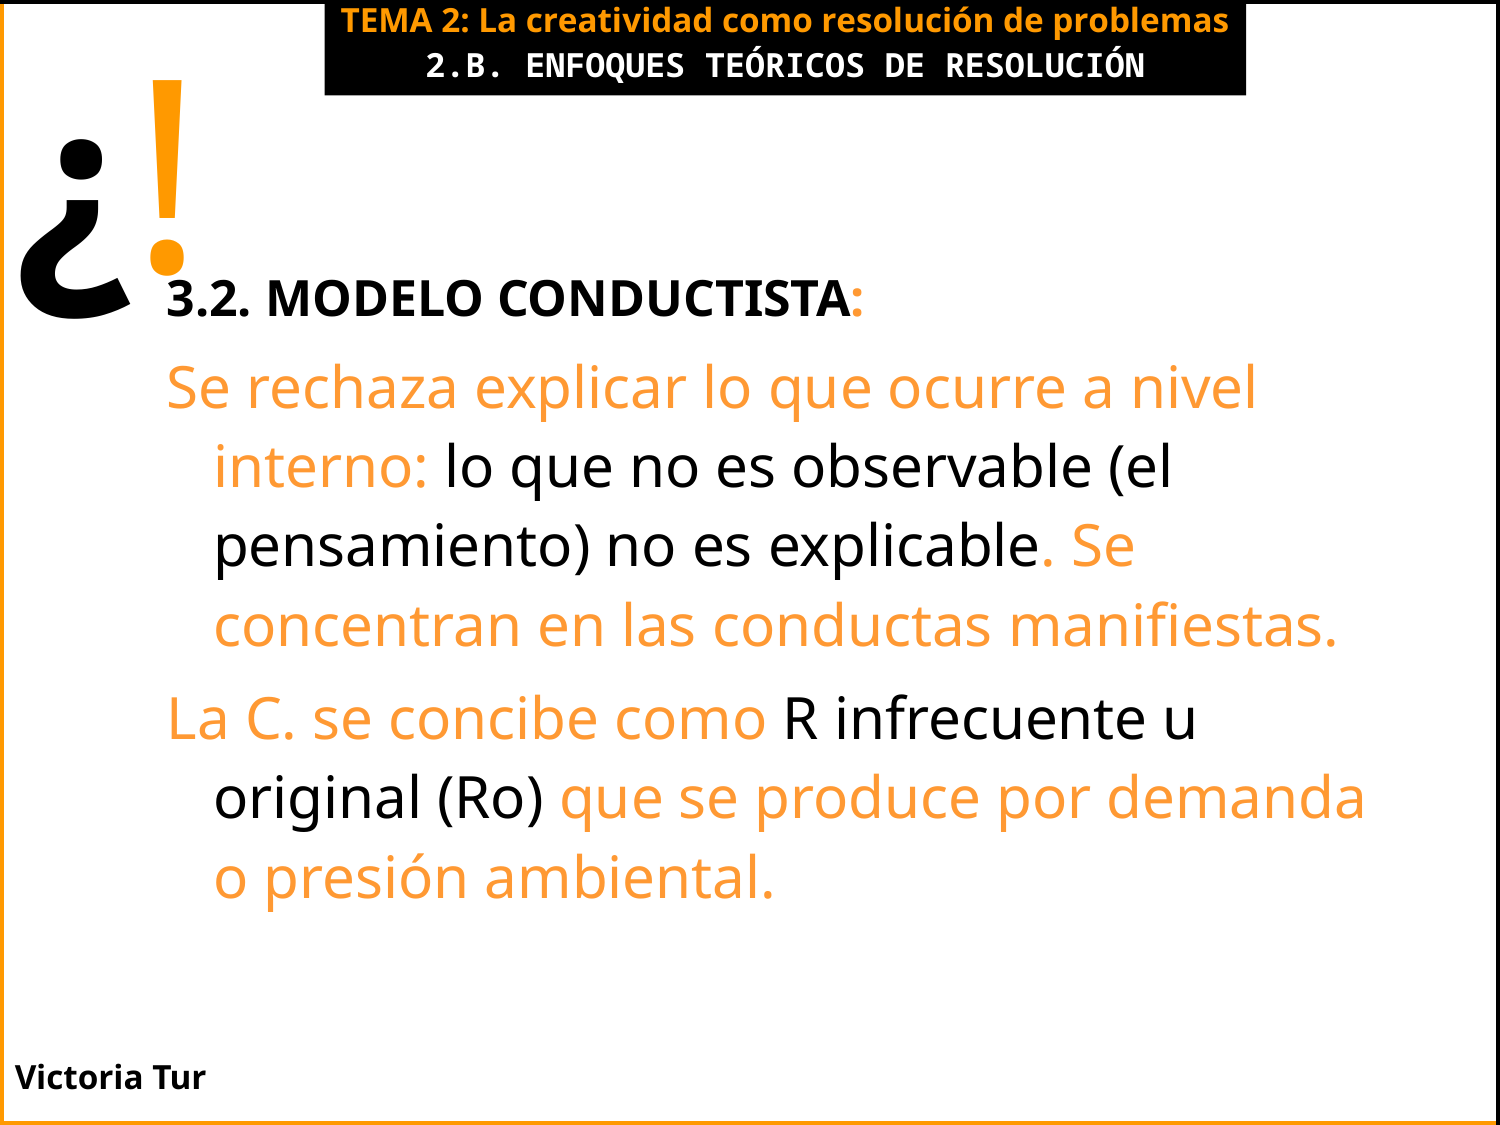

# 3.2. MODELO CONDUCTISTA:
Se rechaza explicar lo que ocurre a nivel interno: lo que no es observable (el pensamiento) no es explicable. Se concentran en las conductas manifiestas.
La C. se concibe como R infrecuente u original (Ro) que se produce por demanda o presión ambiental.